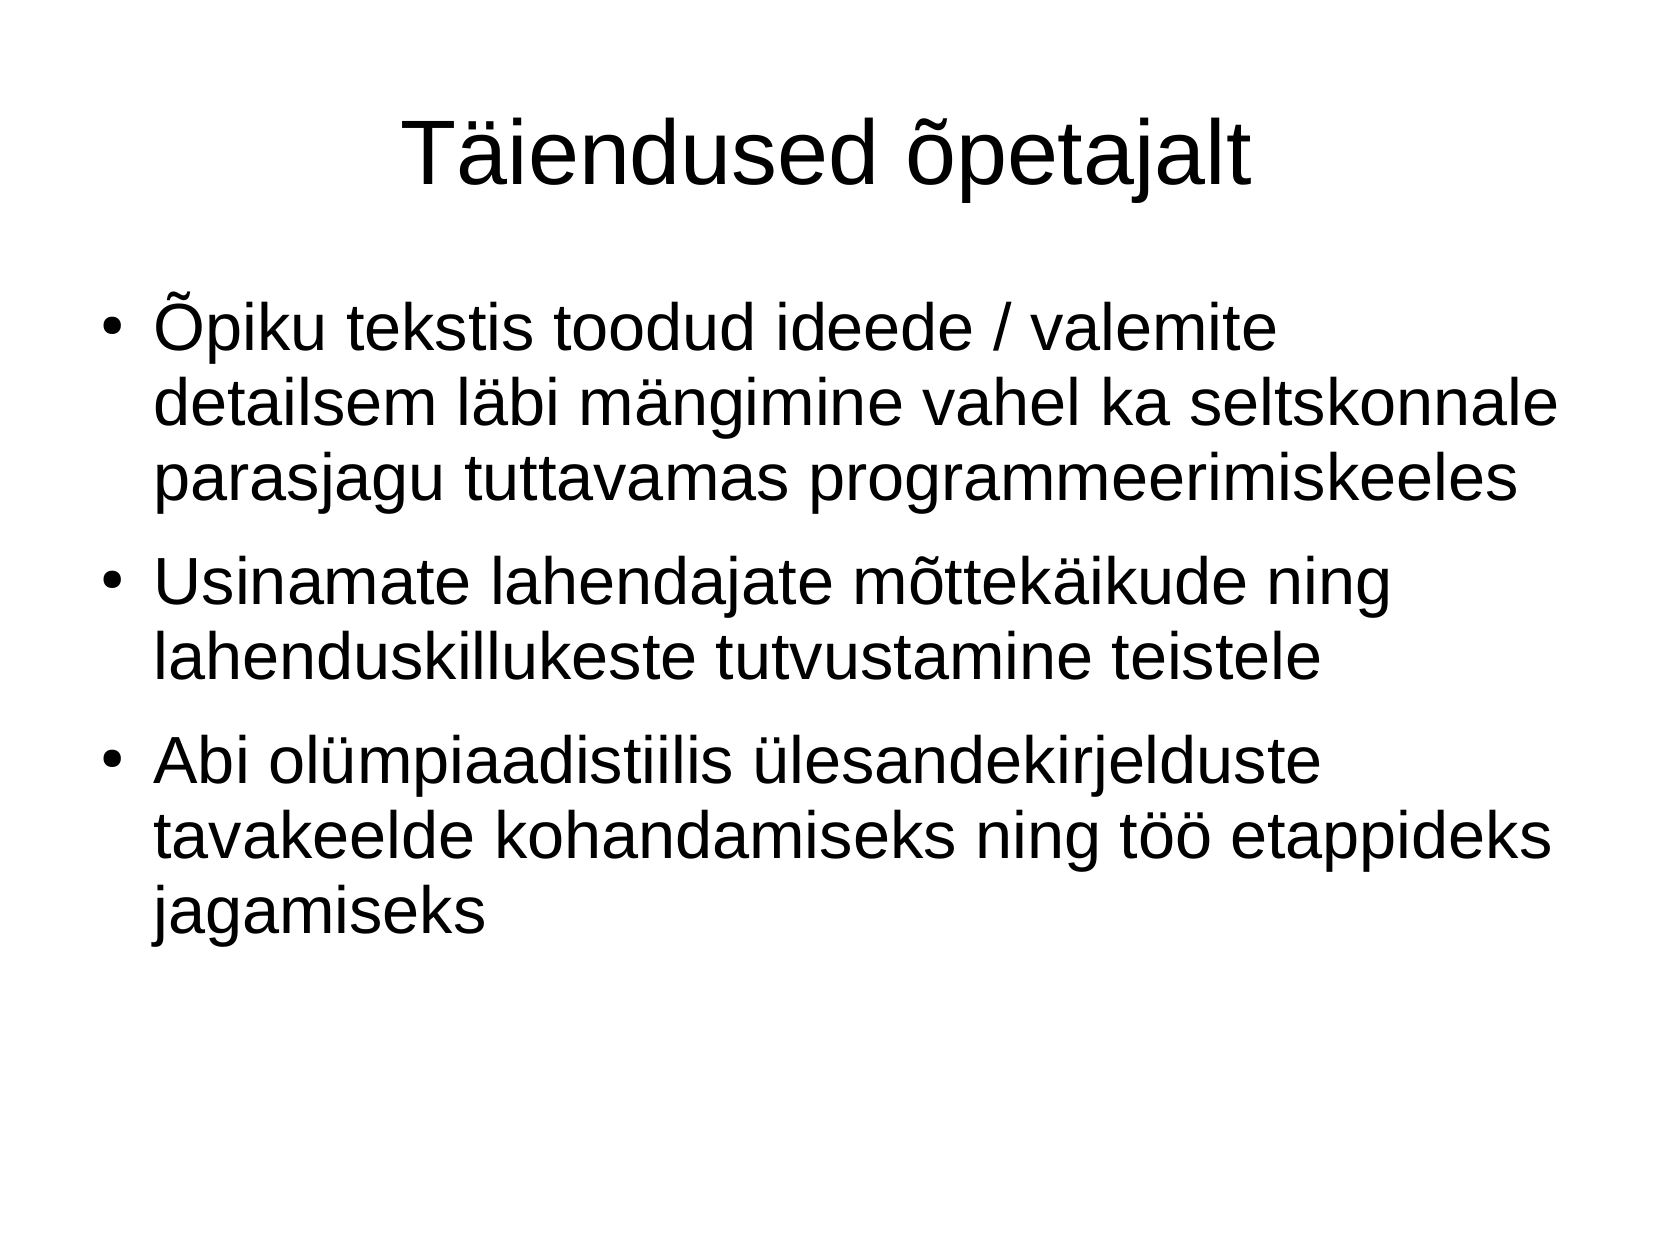

# Täiendused õpetajalt
Õpiku tekstis toodud ideede / valemite detailsem läbi mängimine vahel ka seltskonnale parasjagu tuttavamas programmeerimiskeeles
Usinamate lahendajate mõttekäikude ning lahenduskillukeste tutvustamine teistele
Abi olümpiaadistiilis ülesandekirjelduste tavakeelde kohandamiseks ning töö etappideks jagamiseks